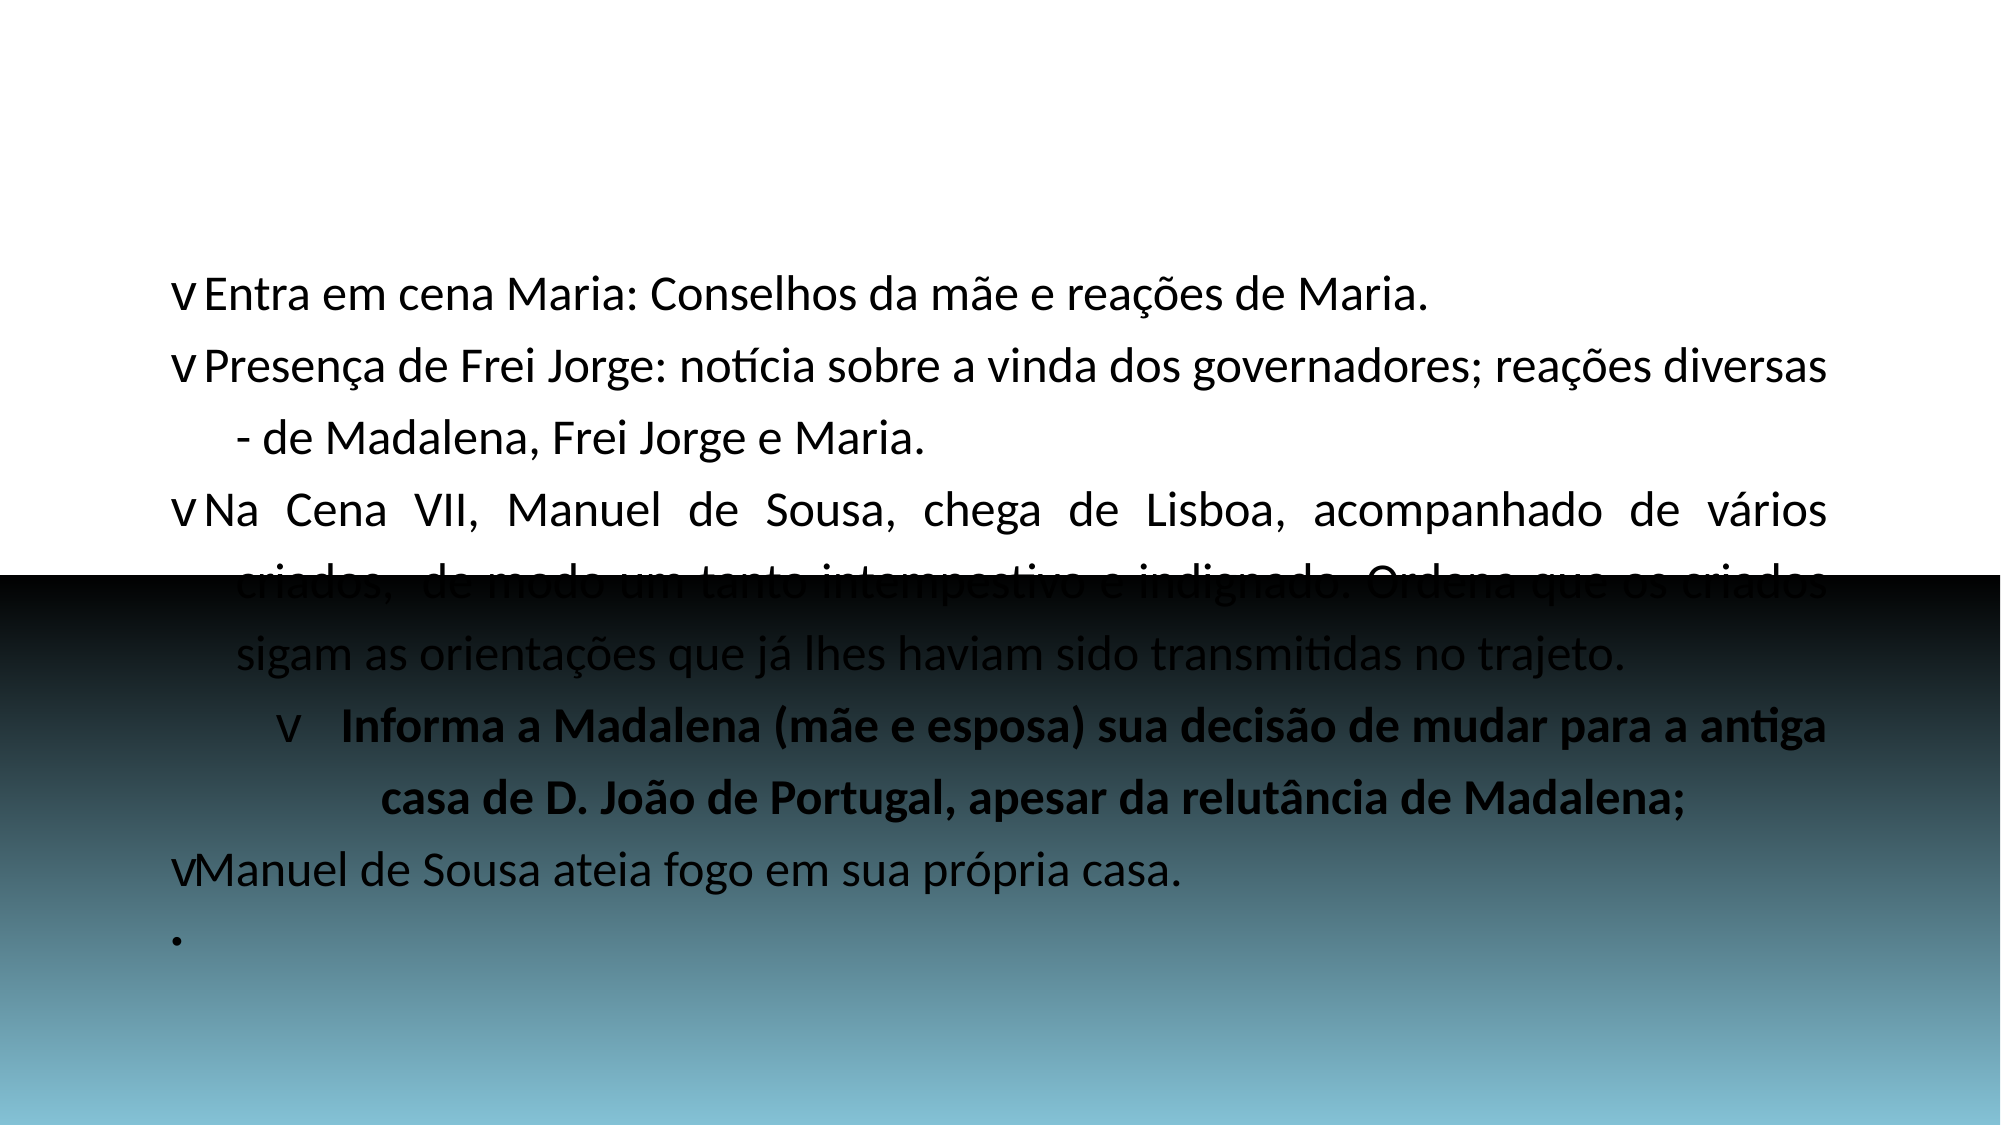

# Entra em cena Maria: Conselhos da mãe e reações de Maria.
Presença de Frei Jorge: notícia sobre a vinda dos governadores; reações diversas - de Madalena, Frei Jorge e Maria.
Na Cena VII, Manuel de Sousa, chega de Lisboa, acompanhado de vários criados, de modo um tanto intempestivo e indignado. Ordena que os criados sigam as orientações que já lhes haviam sido transmitidas no trajeto.
Informa a Madalena (mãe e esposa) sua decisão de mudar para a antiga casa de D. João de Portugal, apesar da relutância de Madalena;
Manuel de Sousa ateia fogo em sua própria casa.